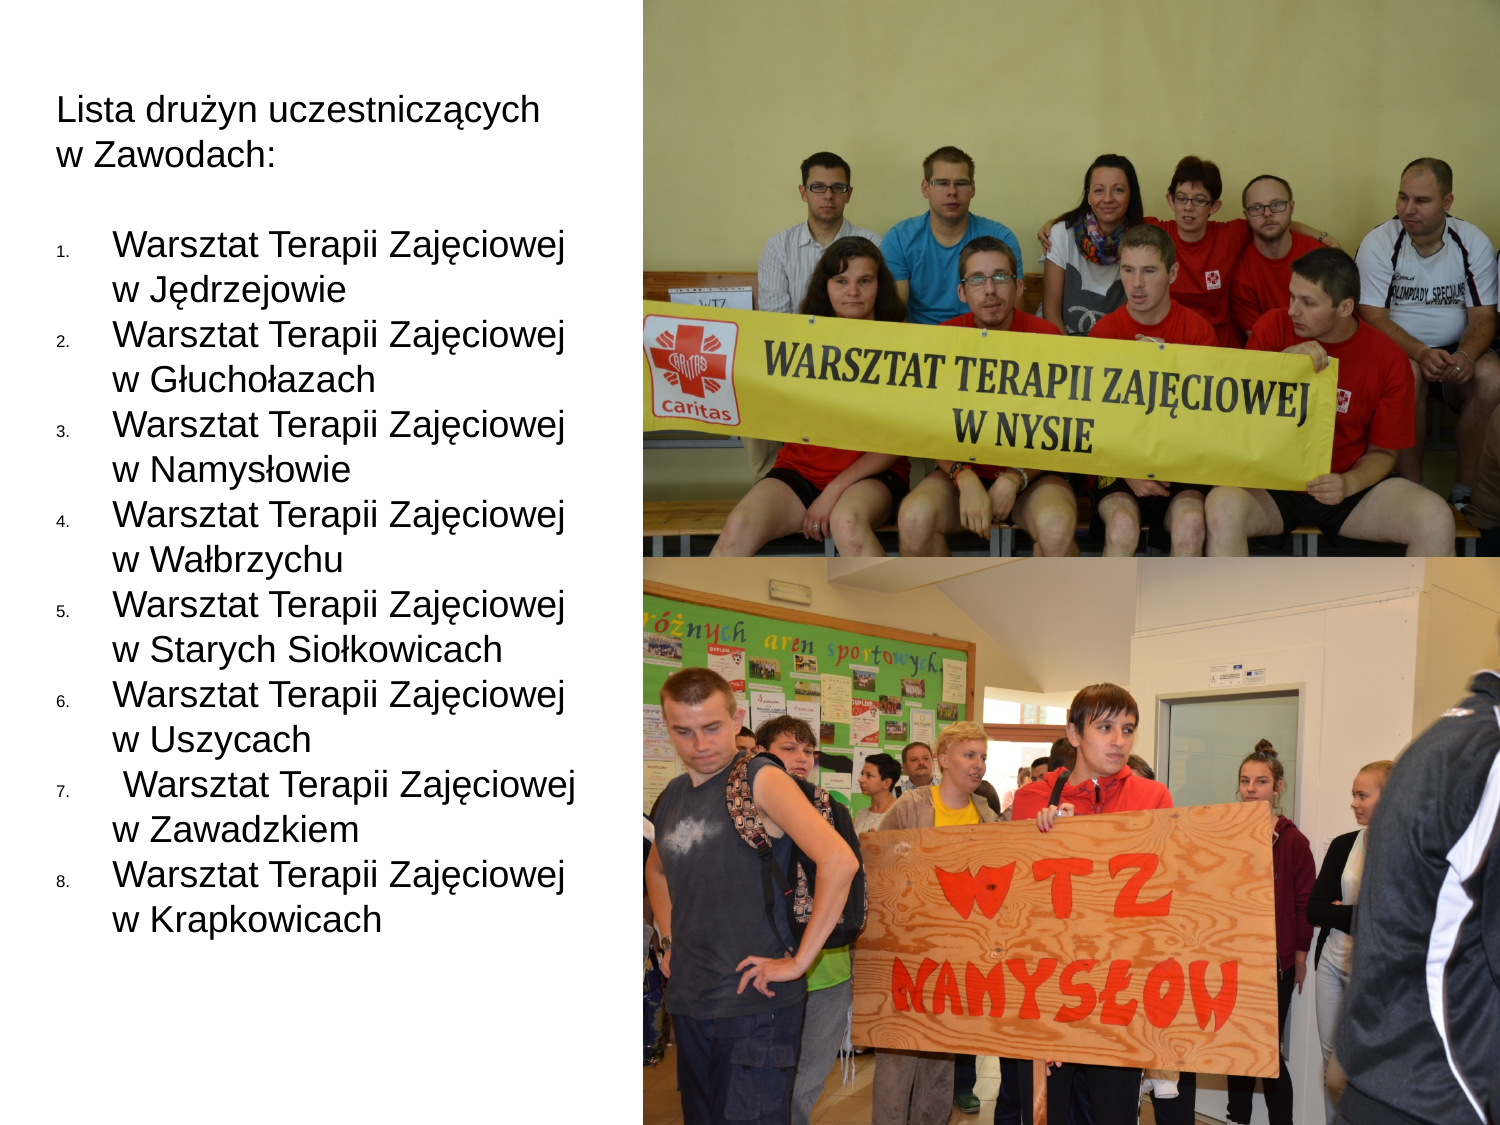

Lista drużyn uczestniczących
w Zawodach:
Warsztat Terapii Zajęciowej w Jędrzejowie
Warsztat Terapii Zajęciowej w Głuchołazach
Warsztat Terapii Zajęciowej w Namysłowie
Warsztat Terapii Zajęciowej w Wałbrzychu
Warsztat Terapii Zajęciowej w Starych Siołkowicach
Warsztat Terapii Zajęciowej w Uszycach
 Warsztat Terapii Zajęciowej w Zawadzkiem
Warsztat Terapii Zajęciowej w Krapkowicach